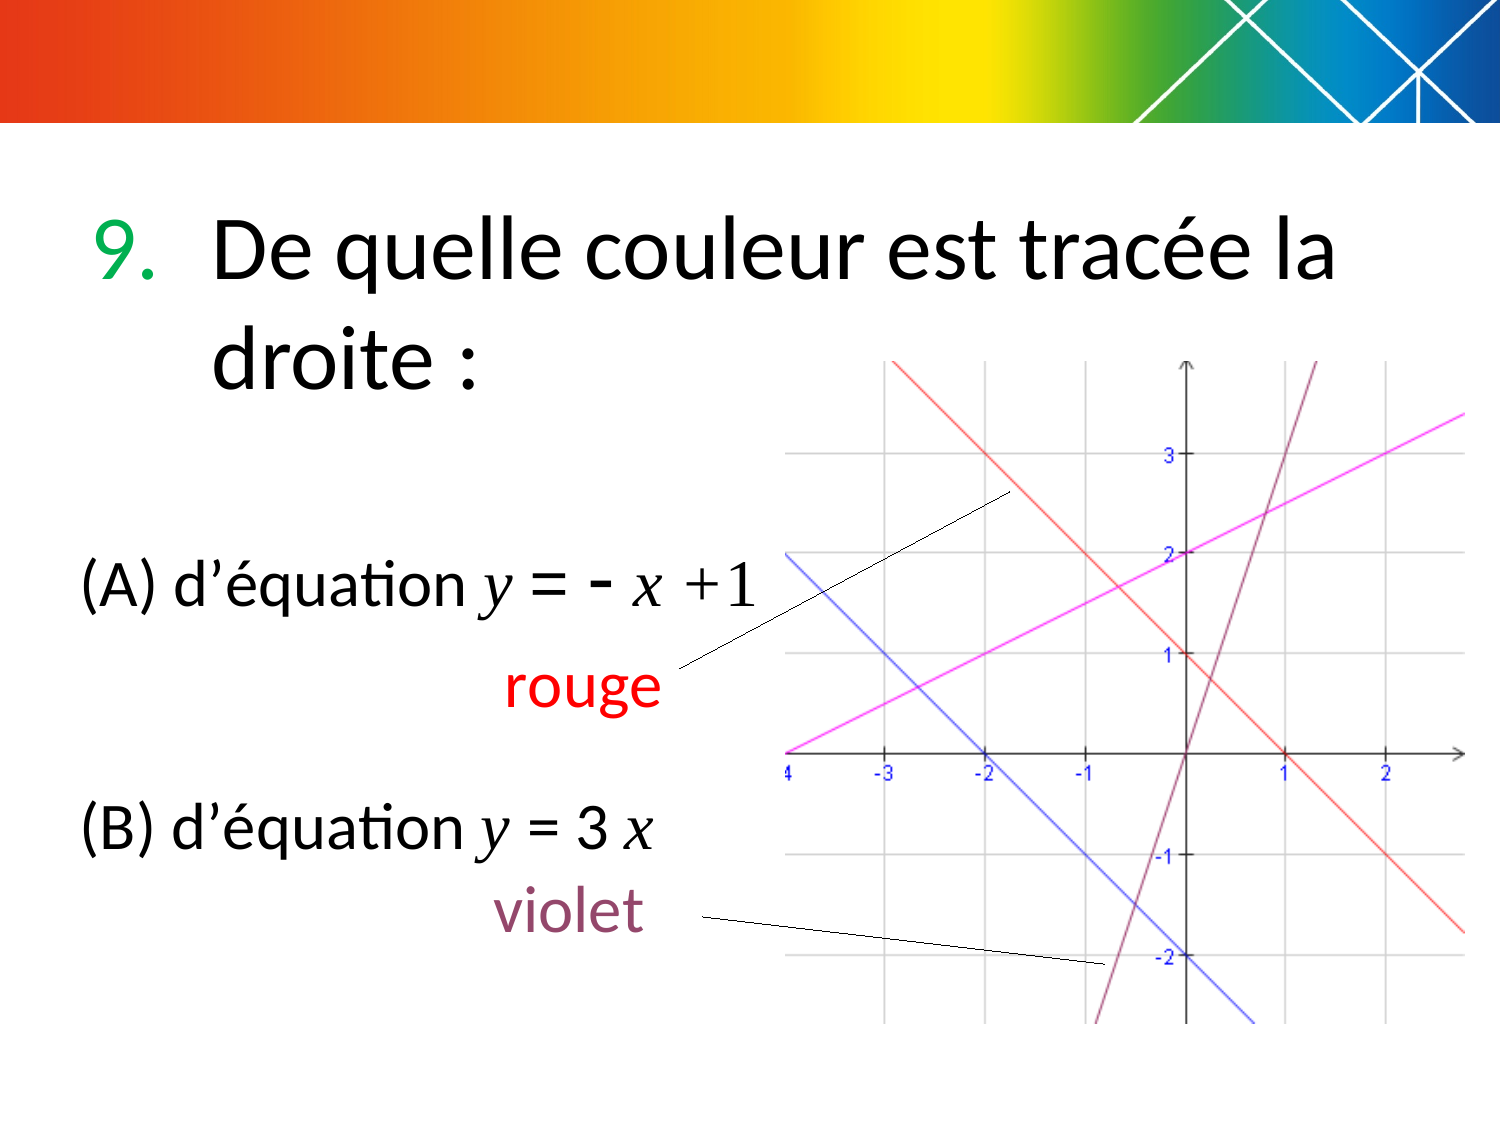

# De quelle couleur est tracée la droite :
 d’équation y = - x +1
 d’équation y = 3 x
rouge
violet